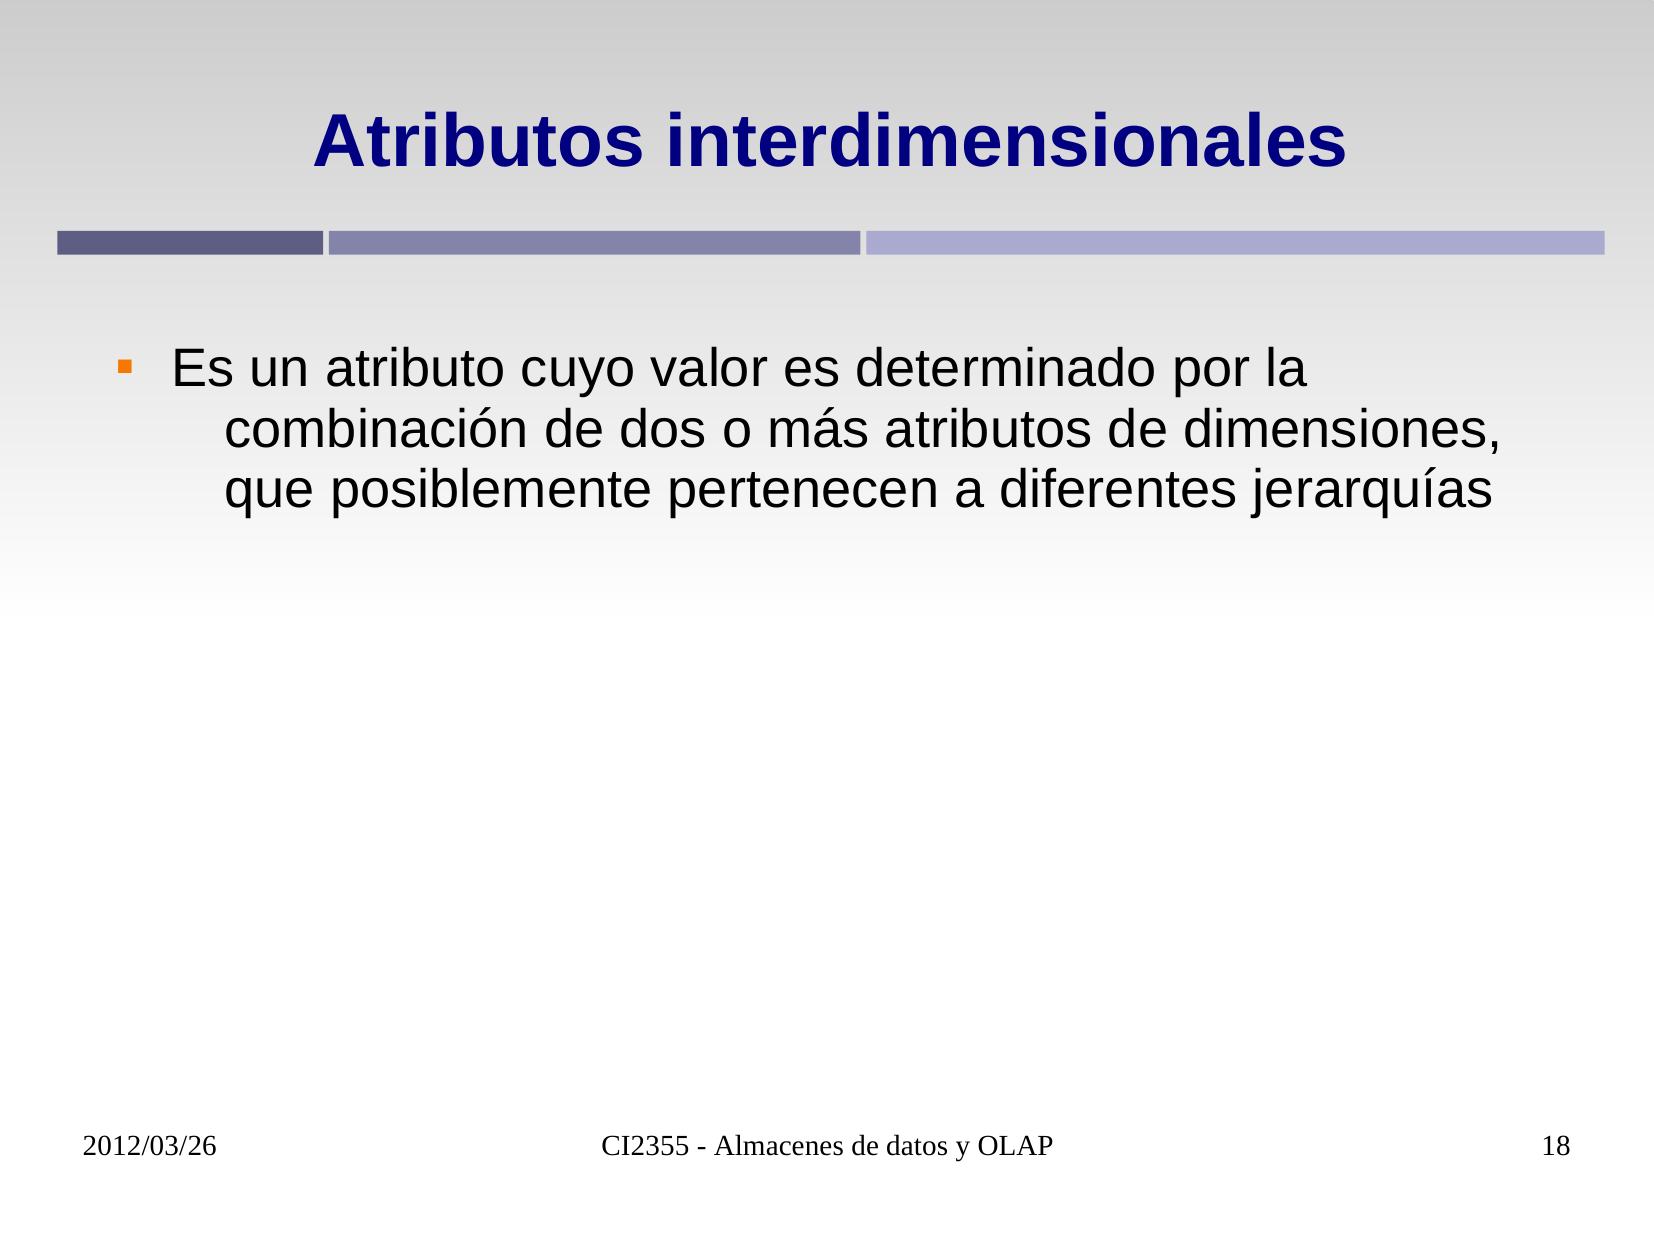

# Atributos interdimensionales
Es un atributo cuyo valor es determinado por la combinación de dos o más atributos de dimensiones, que posiblemente pertenecen a diferentes jerarquías
2012/03/26
CI2355 - Almacenes de datos y OLAP
18